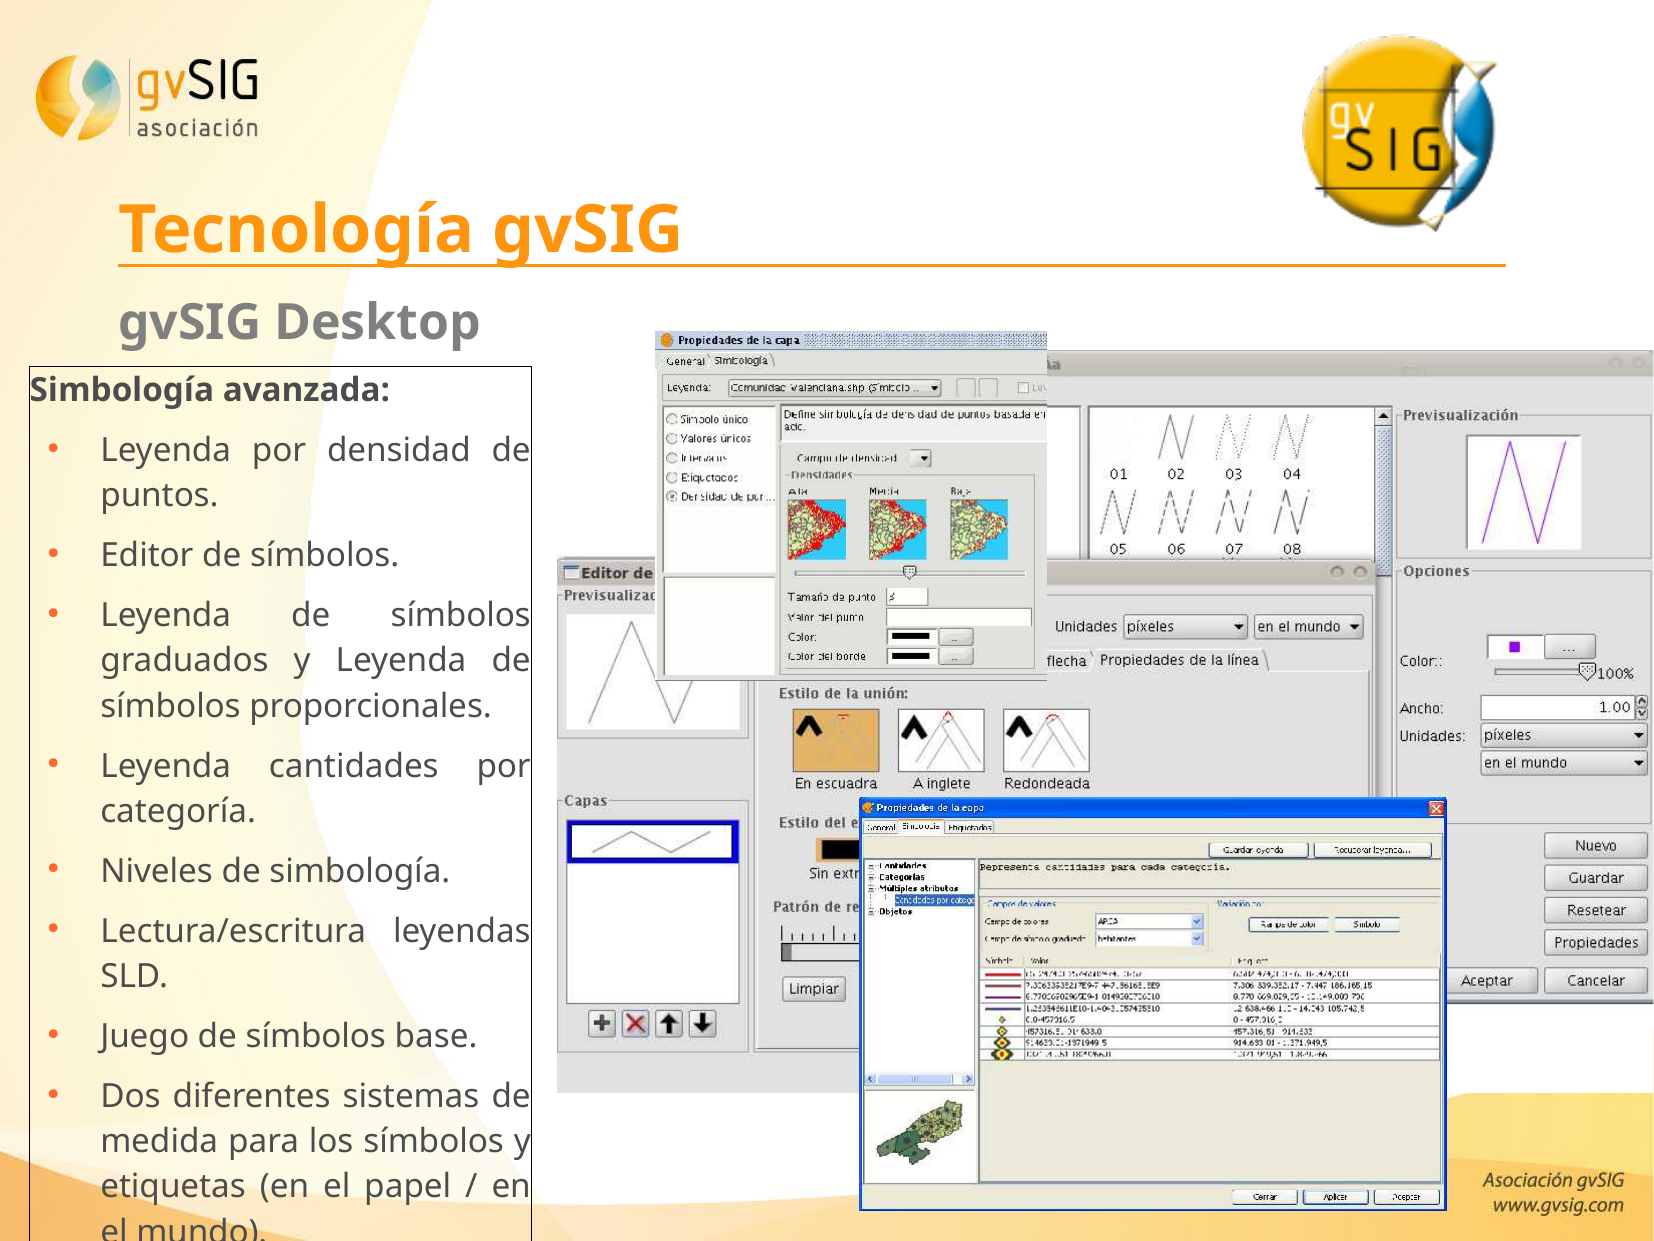

# Tecnología gvSIG
gvSIG Desktop
Simbología avanzada:
Leyenda por densidad de puntos.
Editor de símbolos.
Leyenda de símbolos graduados y Leyenda de símbolos proporcionales.
Leyenda cantidades por categoría.
Niveles de simbología.
Lectura/escritura leyendas SLD.
Juego de símbolos base.
Dos diferentes sistemas de medida para los símbolos y etiquetas (en el papel / en el mundo).
Leyendas basadas en filtros (Expresiones).